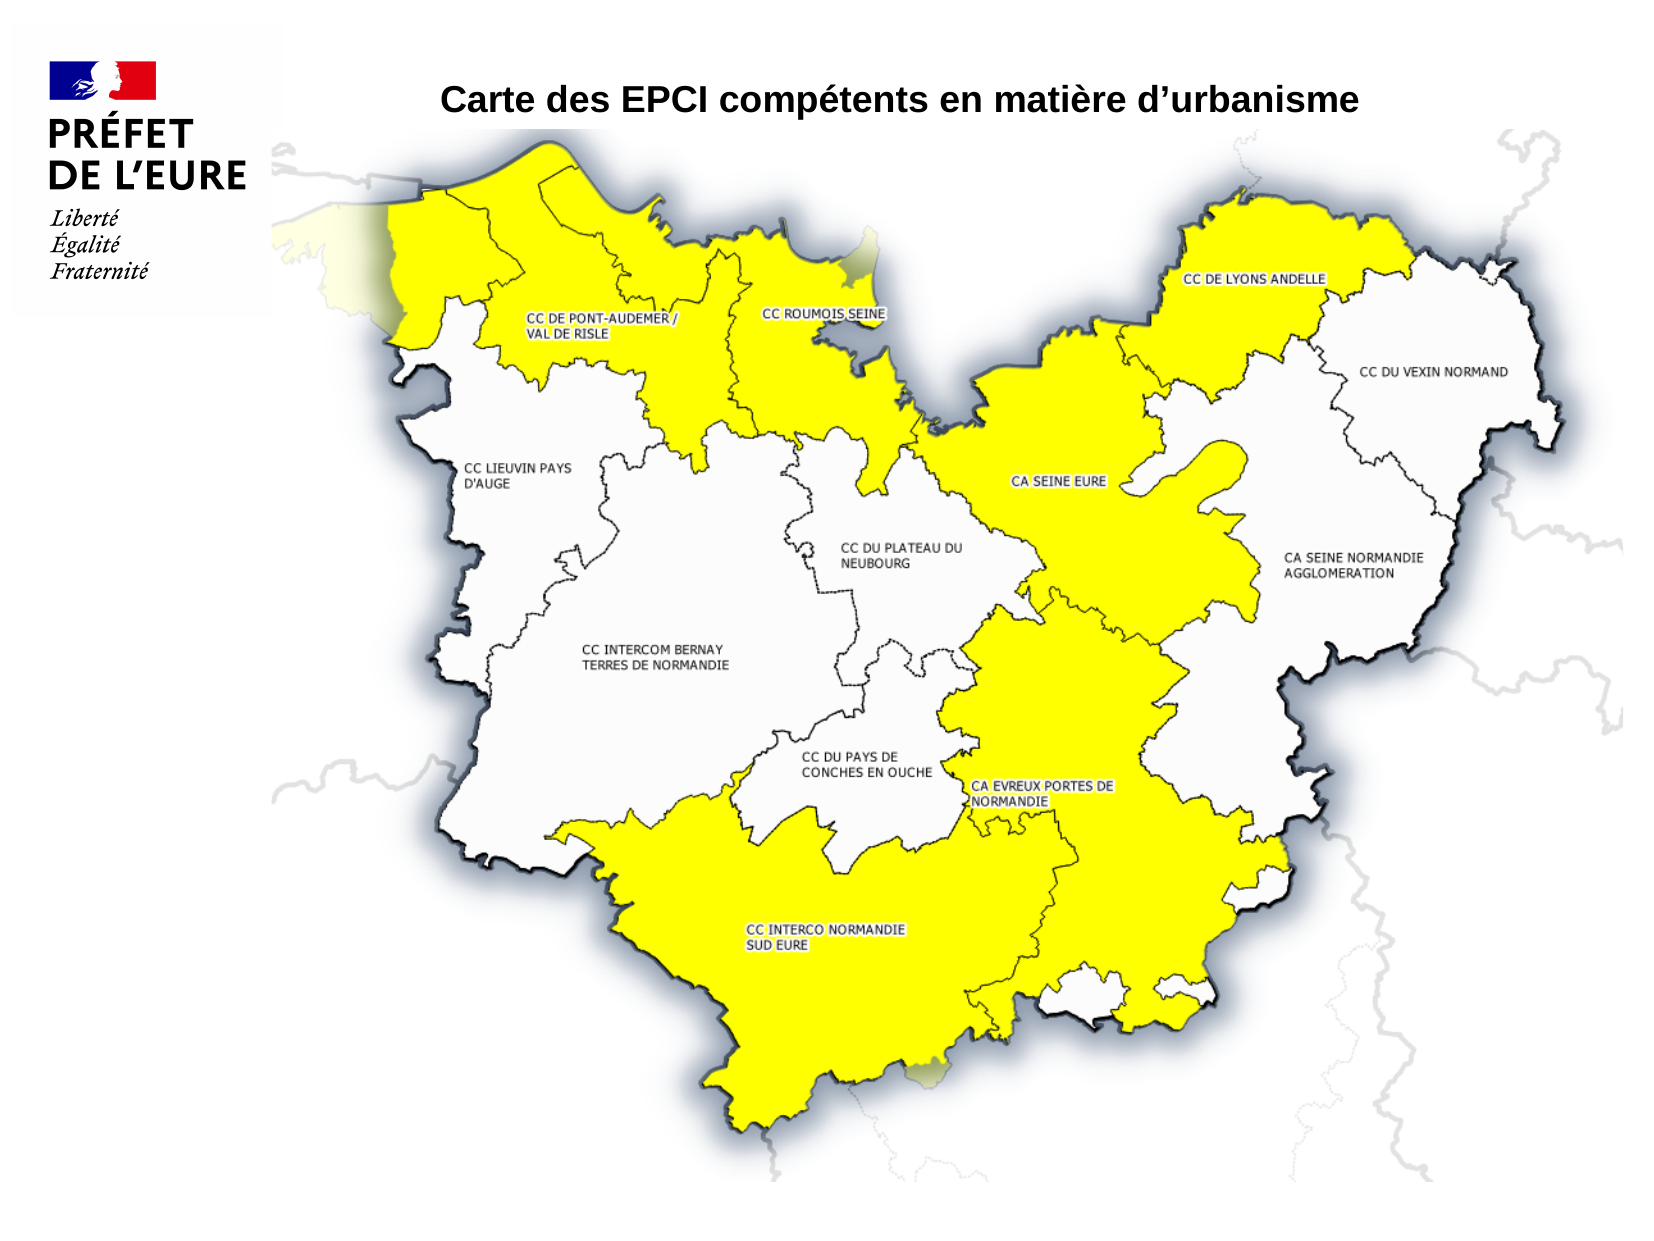

Carte des EPCI compétents en matière d’urbanisme
#